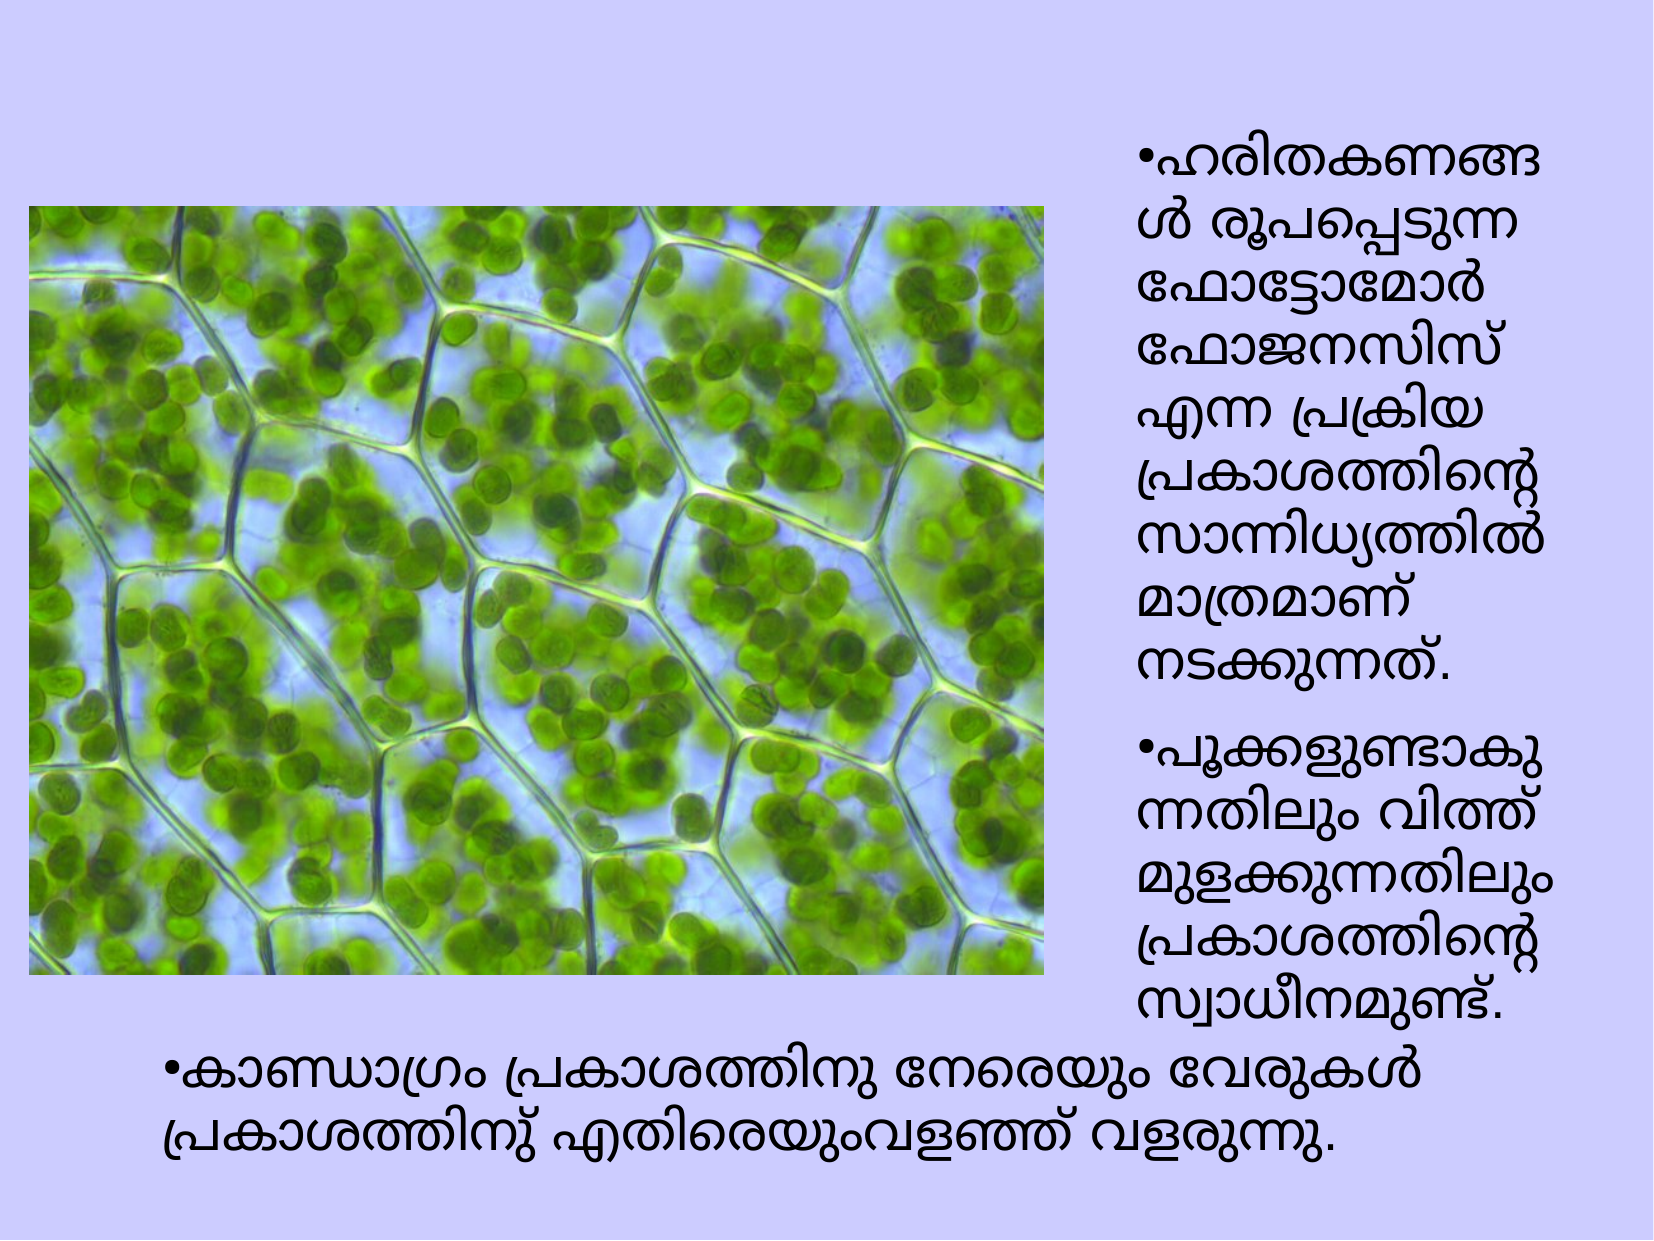

ഹരിതകണങ്ങള്‍ രൂപപ്പെടുന്ന ഫോട്ടോമോര്‍ഫോജനസിസ് എന്ന പ്രക്രിയ പ്രകാശത്തിന്റെ സാന്നിധ്യത്തില്‍ മാത്രമാണ് നടക്കുന്നത്.
പൂക്കളുണ്ടാകുന്നതിലും വിത്ത് മുളക്കുന്നതിലുംപ്രകാശത്തിന്റെ സ്വാധീനമുണ്ട്.
കാണ്ഡാഗ്രം പ്രകാശത്തിനു നേരെയും വേരുകള്‍പ്രകാശത്തിനു് എതിരെയുംവളഞ്ഞ് വളരുന്നു.